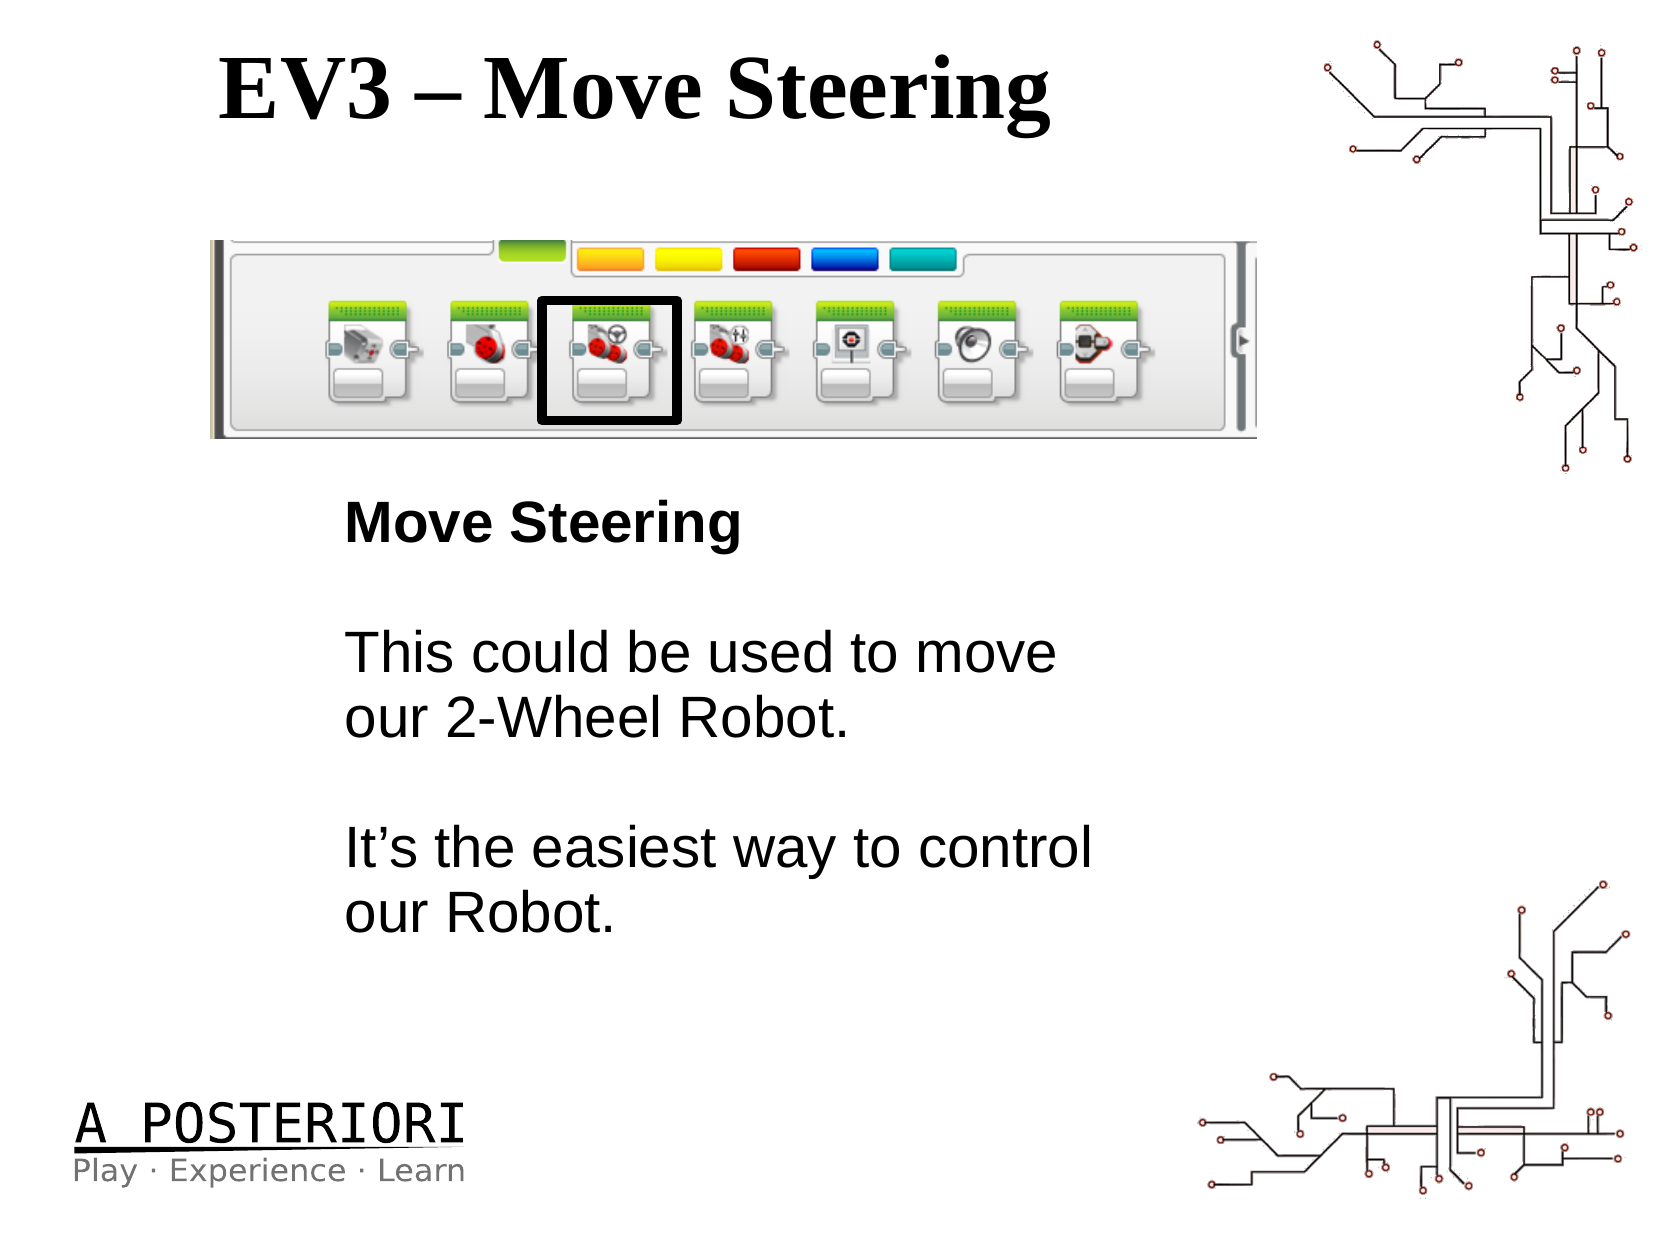

# EV3 – Move Steering
Move Steering
This could be used to move our 2-Wheel Robot.
It’s the easiest way to control our Robot.